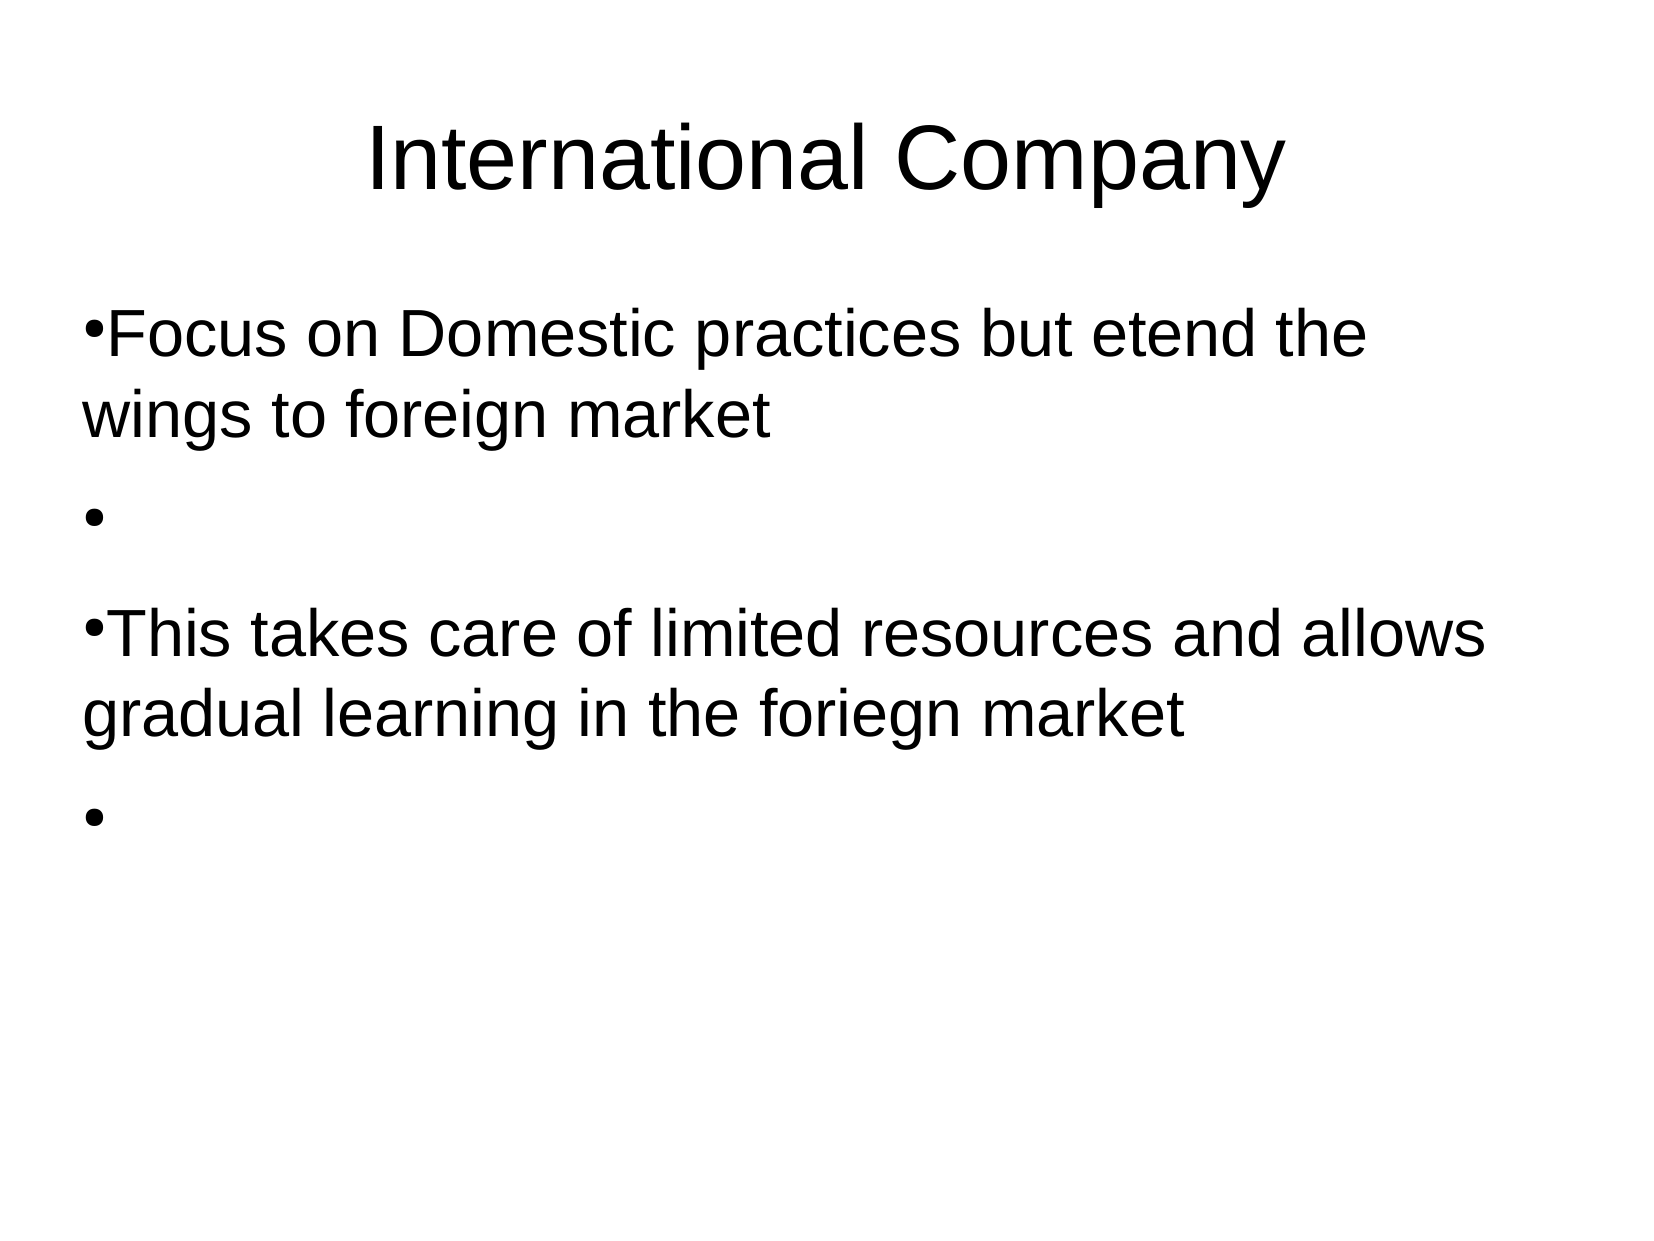

# International Company
Focus on Domestic practices but etend the wings to foreign market
This takes care of limited resources and allows gradual learning in the foriegn market